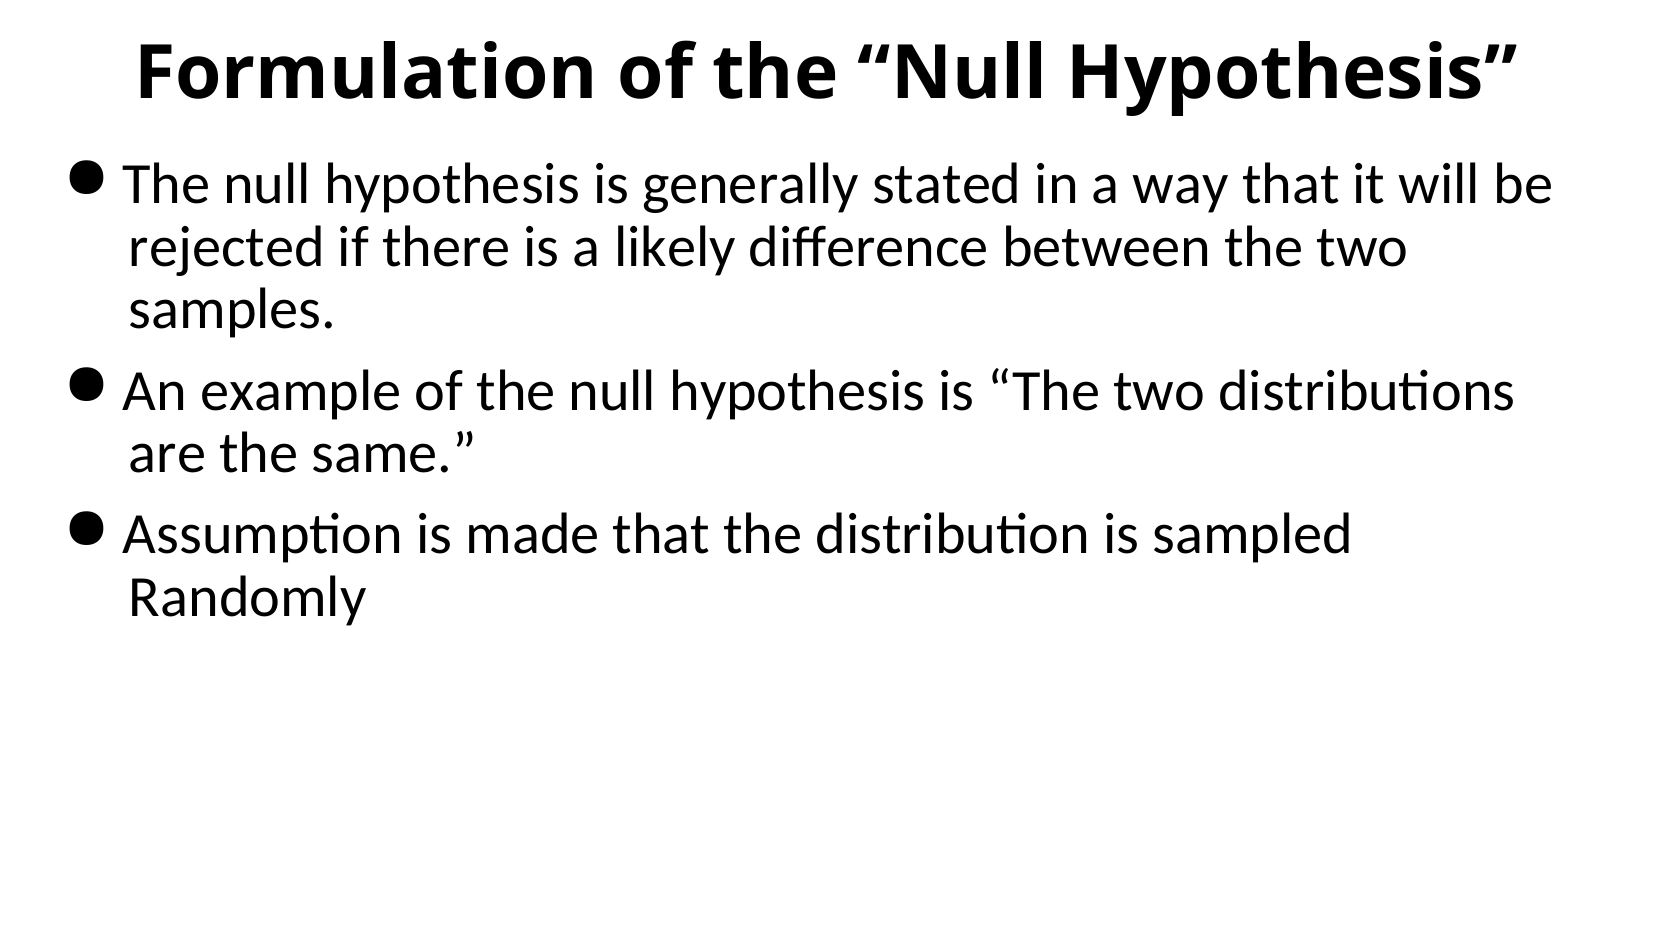

# Formulation of the “Null Hypothesis”
 The null hypothesis is generally stated in a way that it will be rejected if there is a likely difference between the two samples.
 An example of the null hypothesis is “The two distributions are the same.”
 Assumption is made that the distribution is sampled Randomly